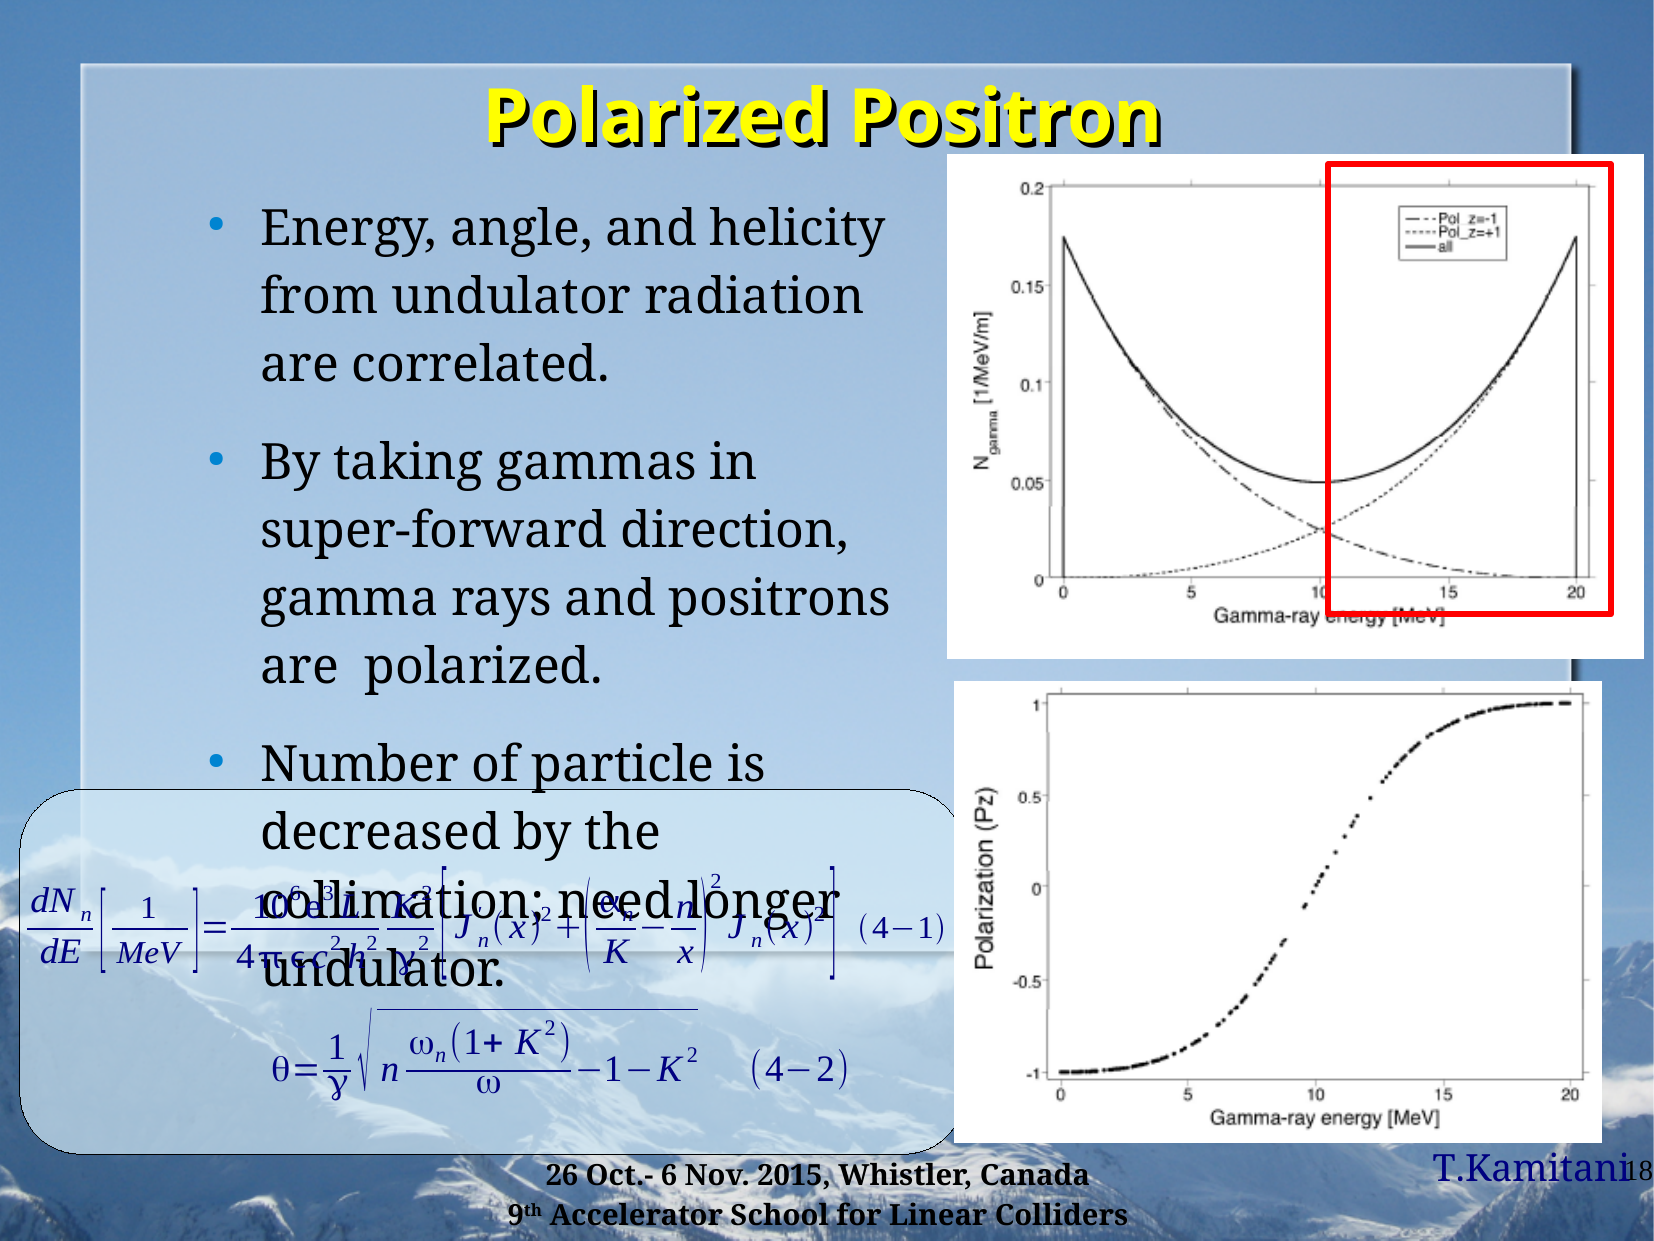

# Polarized Positron
Energy, angle, and helicity from undulator radiation are correlated.
By taking gammas in super-forward direction, gamma rays and positrons are polarized.
Number of particle is decreased by the collimation; need longer undulator.
T.Kamitani
18